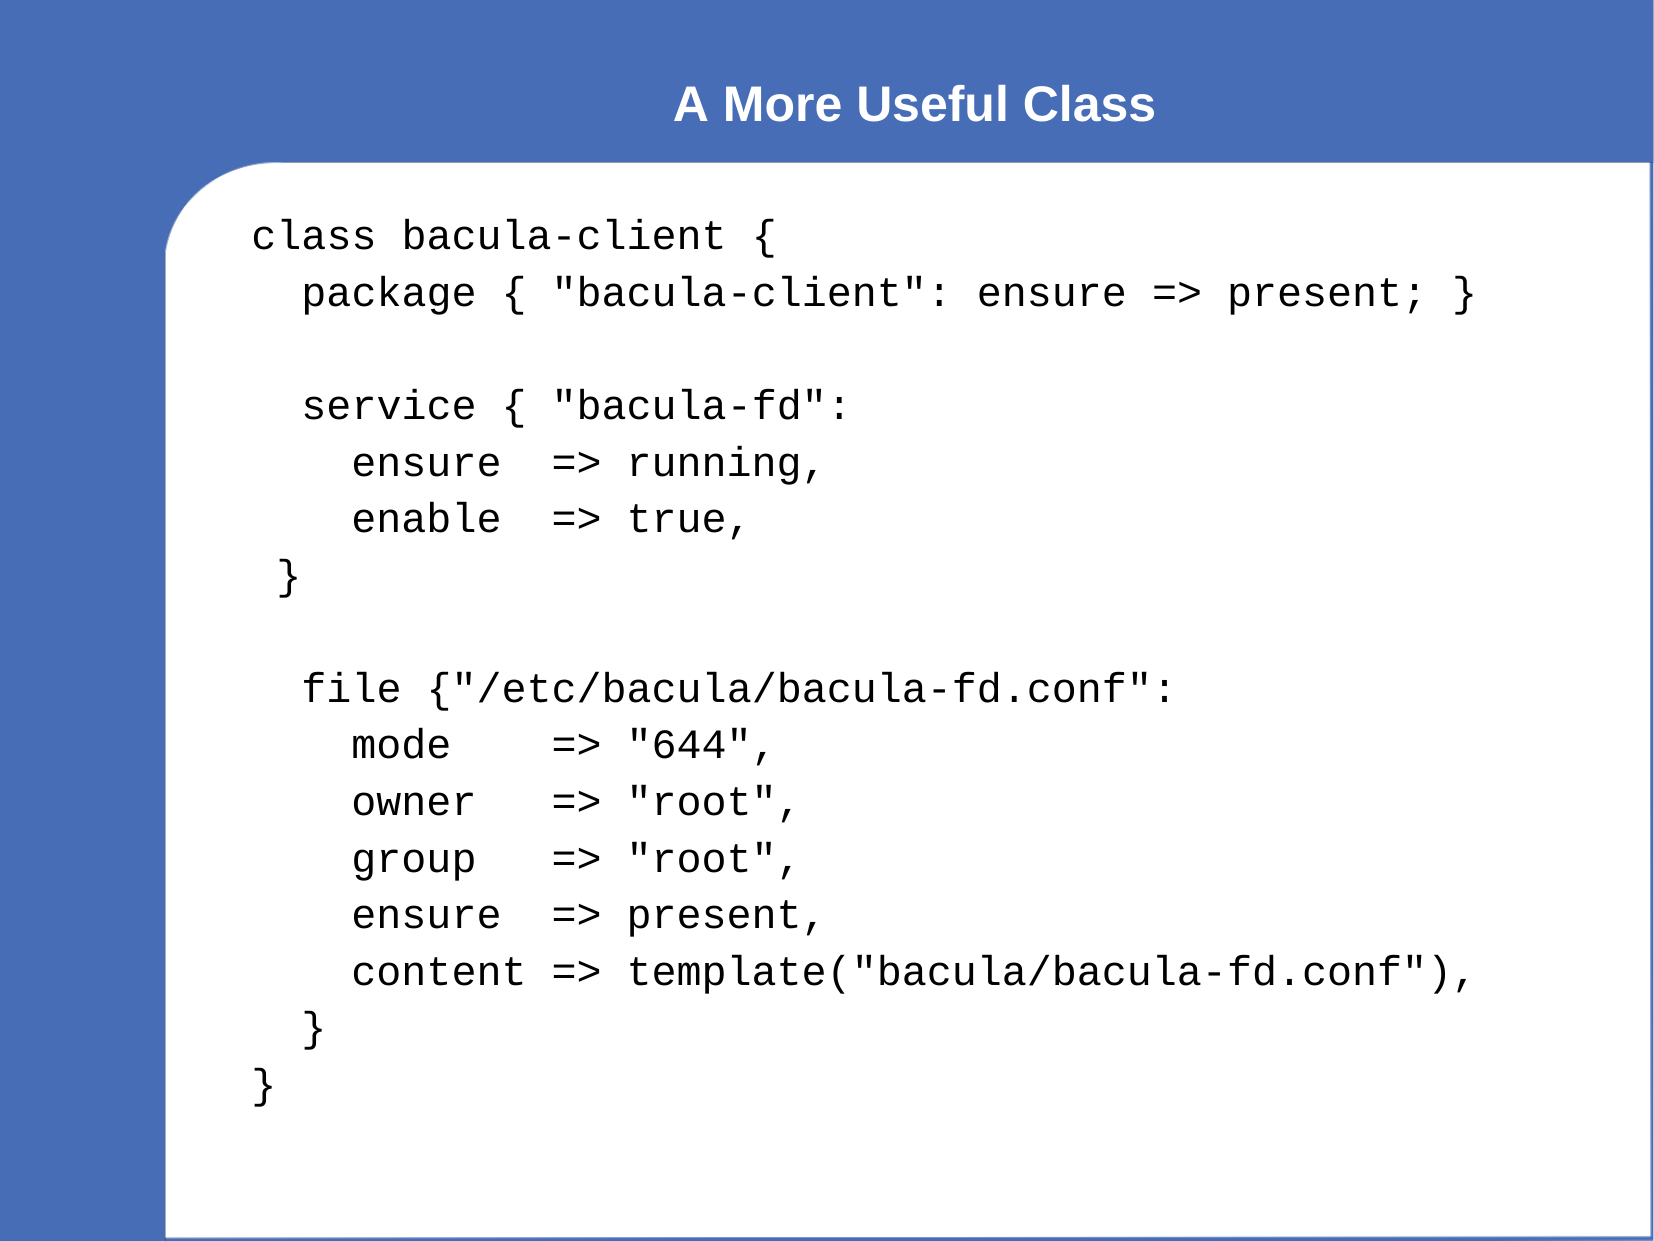

# A More Useful Class
class bacula-client {
 package { "bacula-client": ensure => present; }
 service { "bacula-fd":
 ensure => running,
 enable => true,
 }
 file {"/etc/bacula/bacula-fd.conf":
 mode => "644",
 owner => "root",
 group => "root",
 ensure => present,
 content => template("bacula/bacula-fd.conf"),
 }
}